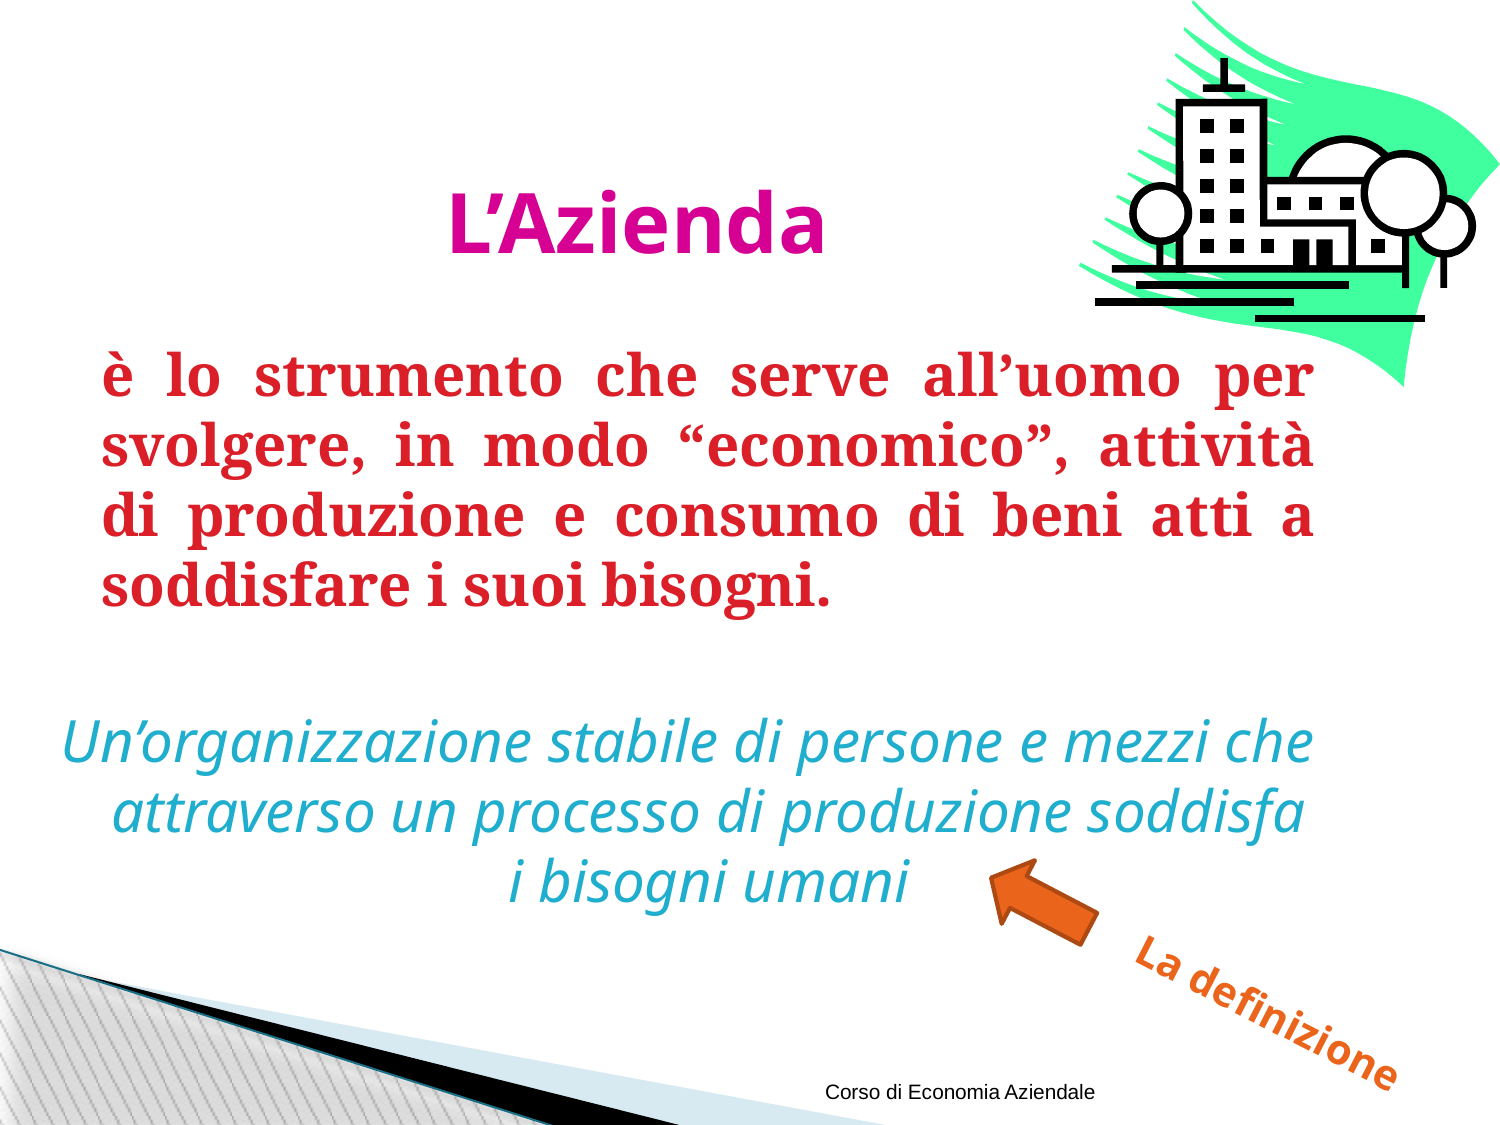

# L’Azienda
	è lo strumento che serve all’uomo per svolgere, in modo “economico”, attività di produzione e consumo di beni atti a soddisfare i suoi bisogni.
Un’organizzazione stabile di persone e mezzi che attraverso un processo di produzione soddisfa i bisogni umani
La definizione
Corso di Economia Aziendale